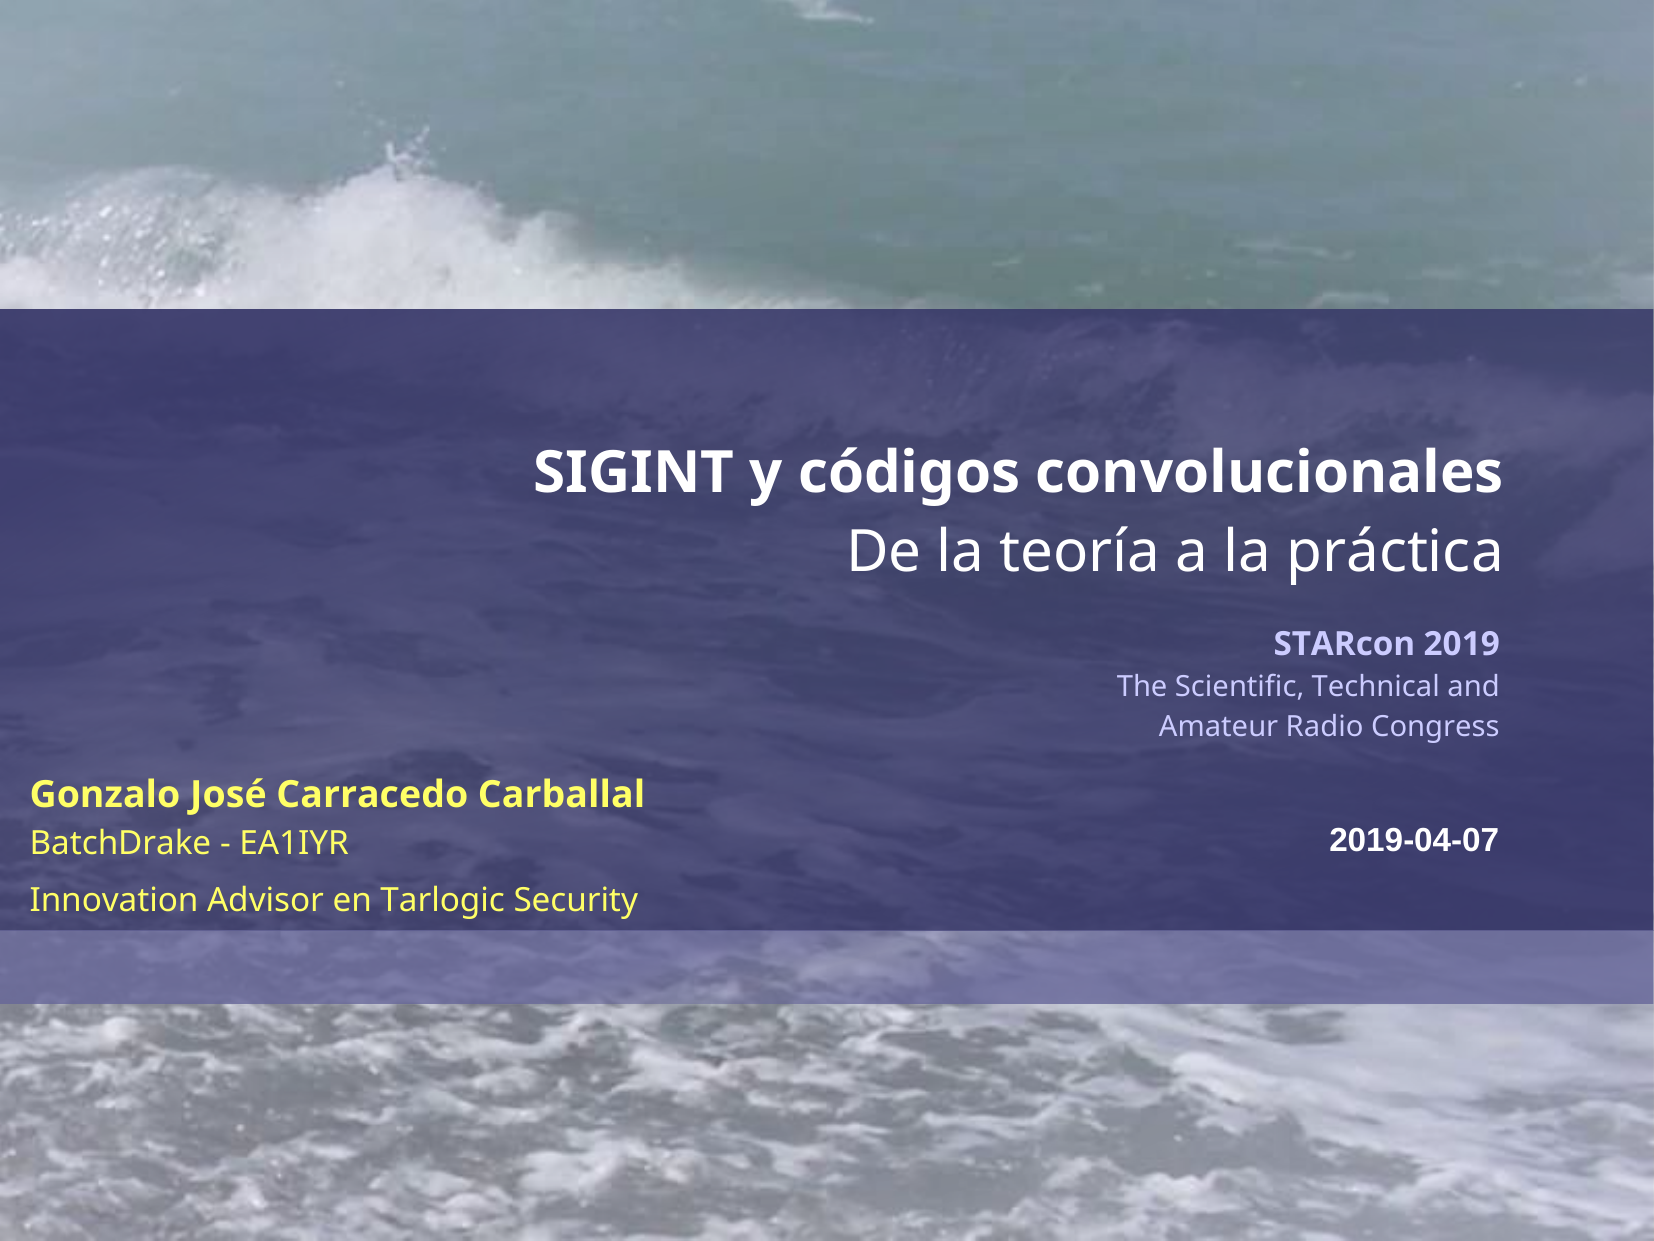

# SIGINT y códigos convolucionales De la teoría a la práctica
STARcon 2019
The Scientific, Technical and Amateur Radio Congress
Gonzalo José Carracedo Carballal
BatchDrake - EA1IYR
Innovation Advisor en Tarlogic Security
2019-04-07